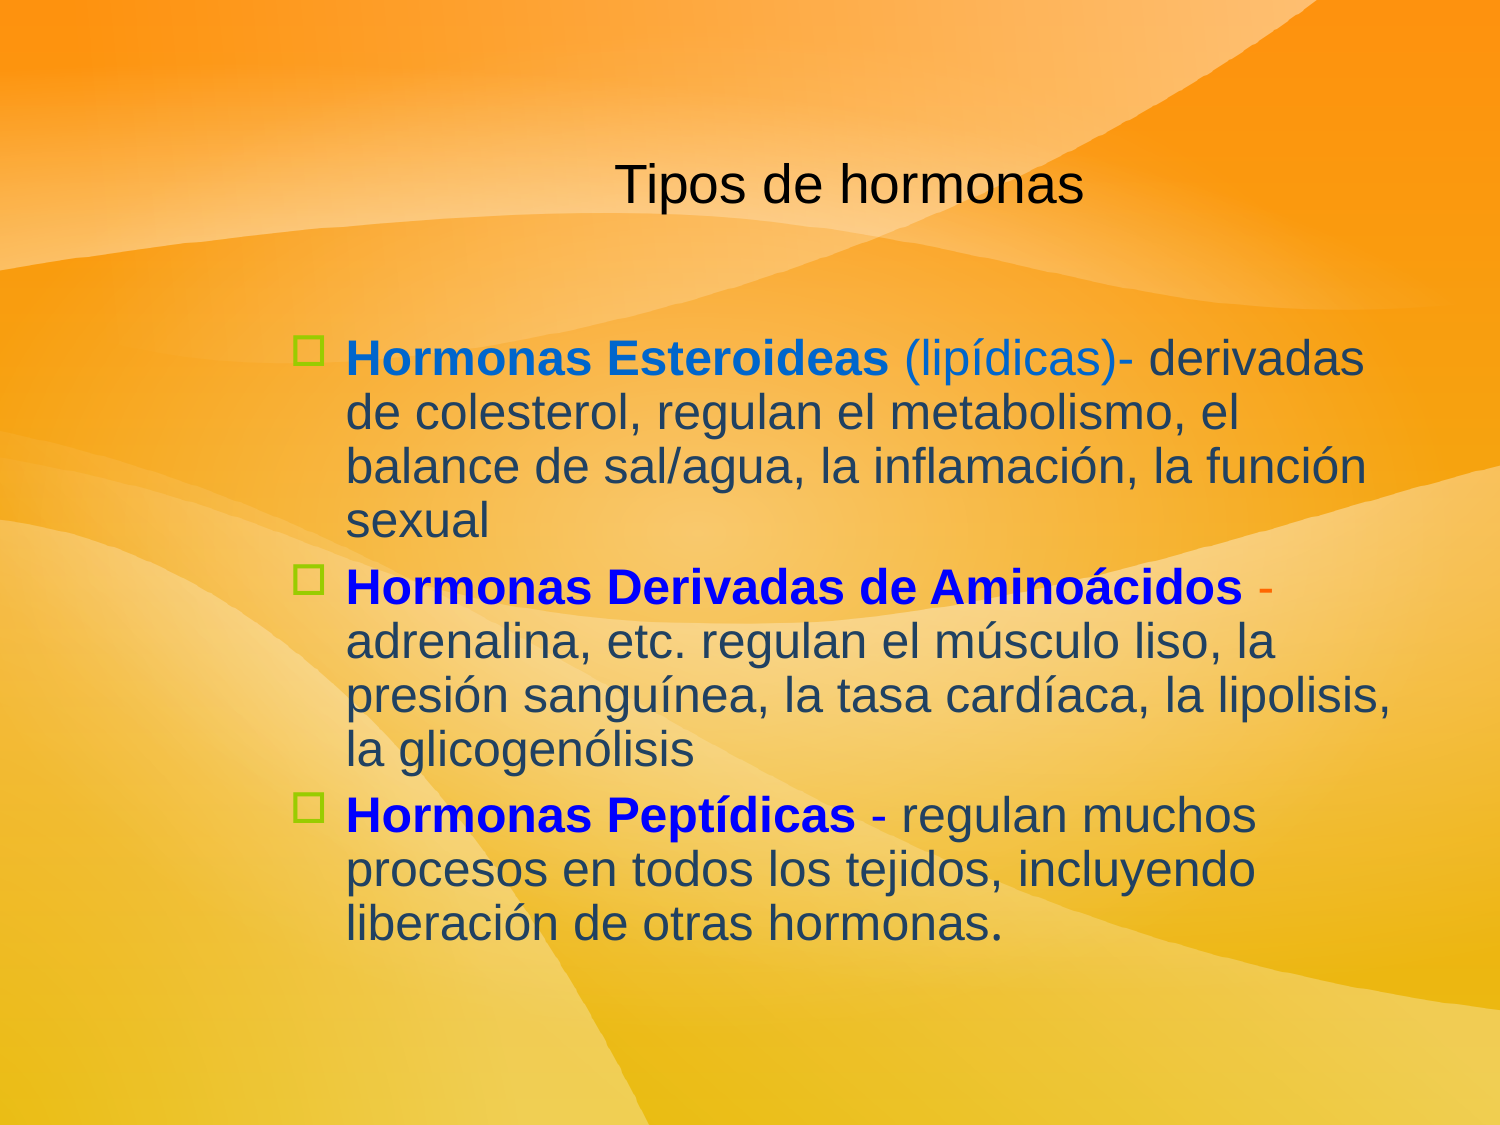

# Tipos de hormonas
Hormonas Esteroideas (lipídicas)- derivadas de colesterol, regulan el metabolismo, el balance de sal/agua, la inflamación, la función sexual
Hormonas Derivadas de Aminoácidos - adrenalina, etc. regulan el músculo liso, la presión sanguínea, la tasa cardíaca, la lipolisis, la glicogenólisis
Hormonas Peptídicas - regulan muchos procesos en todos los tejidos, incluyendo liberación de otras hormonas.